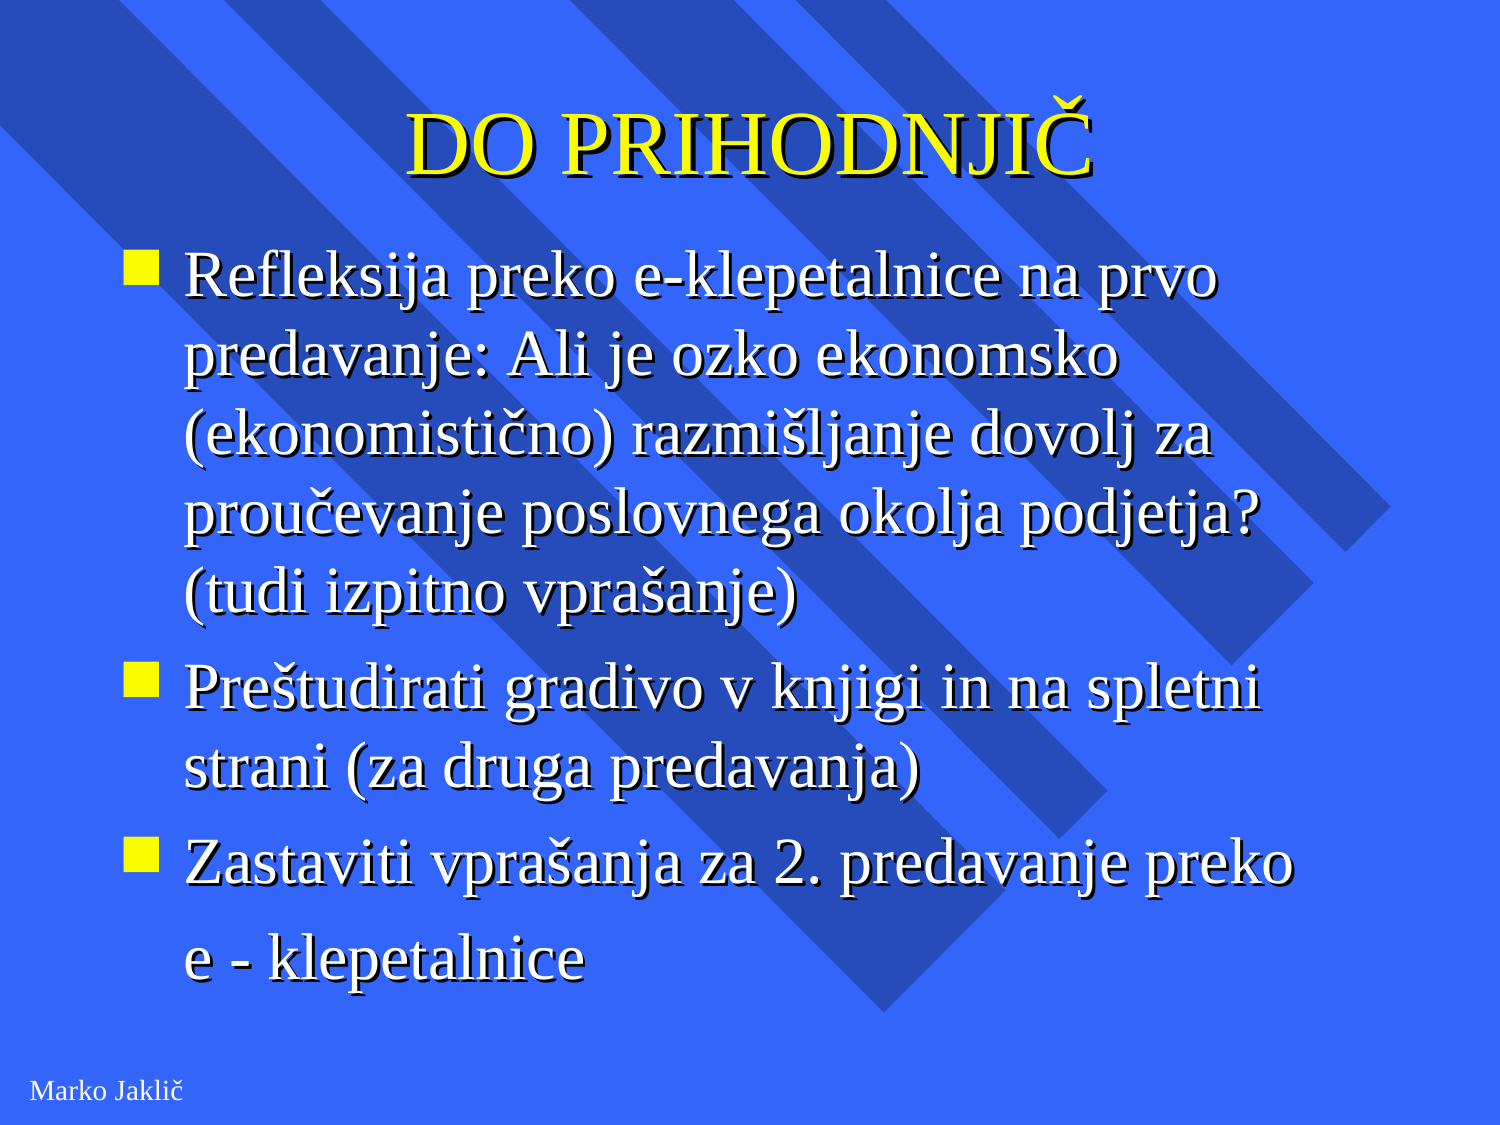

# DO PRIHODNJIČ
Refleksija preko e-klepetalnice na prvo predavanje: Ali je ozko ekonomsko (ekonomistično) razmišljanje dovolj za proučevanje poslovnega okolja podjetja? (tudi izpitno vprašanje)
Preštudirati gradivo v knjigi in na spletni strani (za druga predavanja)
Zastaviti vprašanja za 2. predavanje preko
		e - klepetalnice